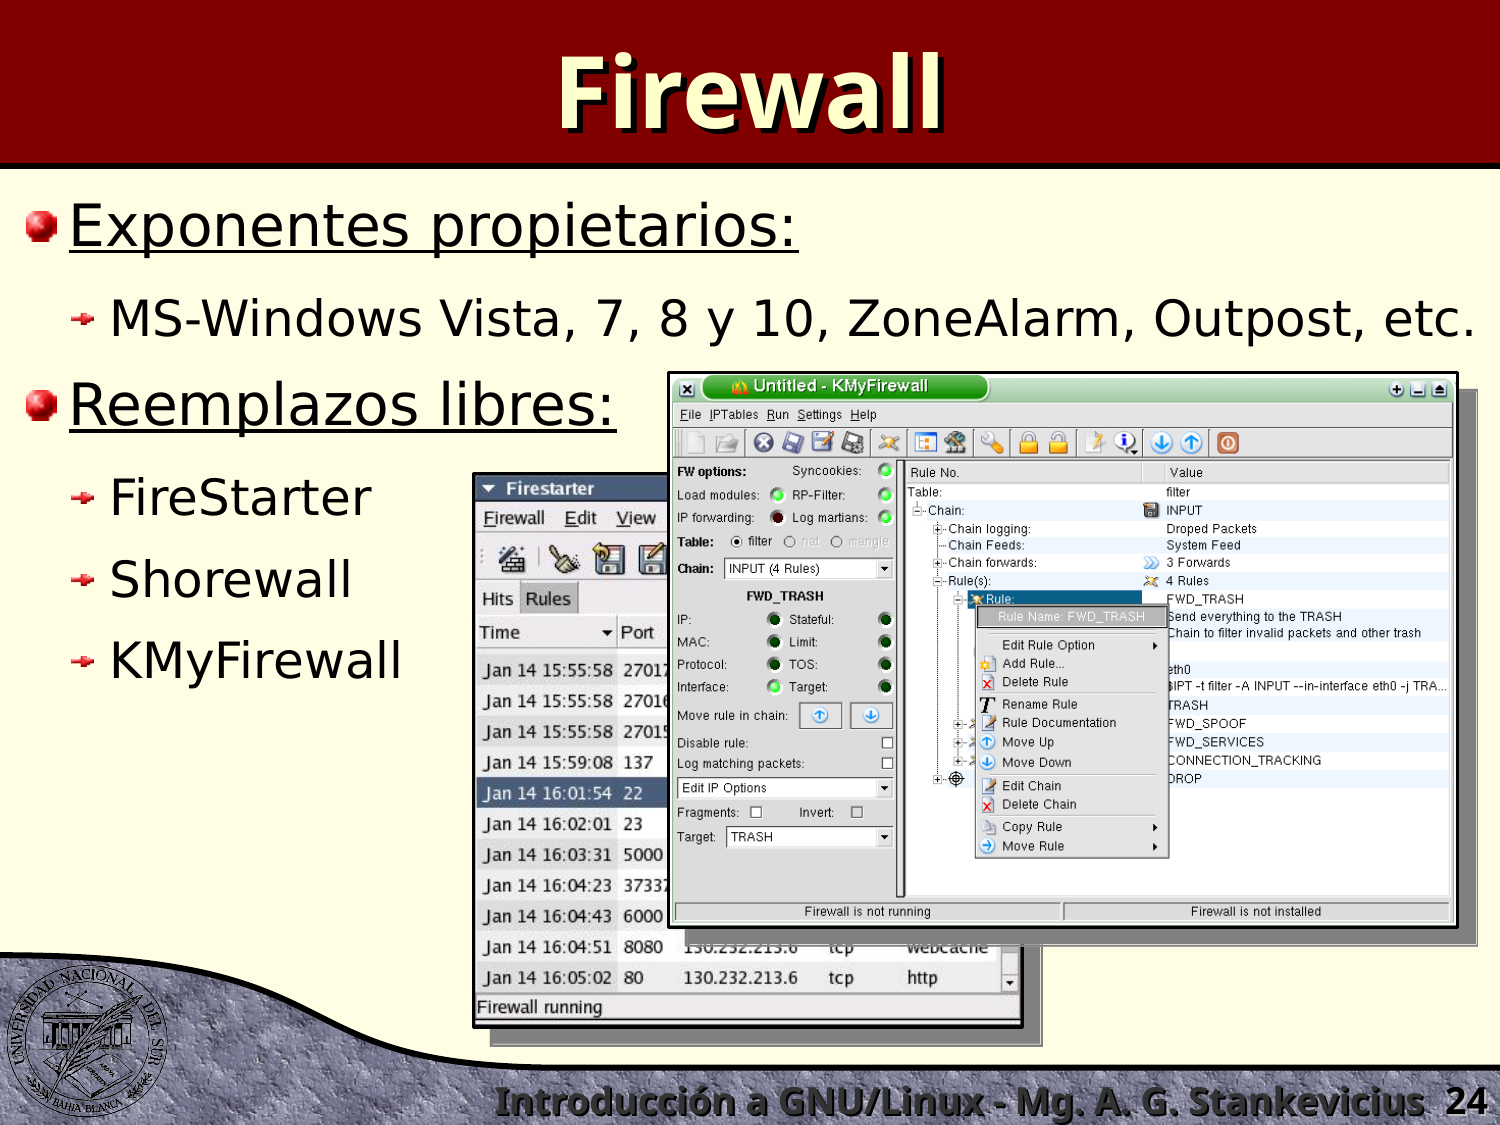

# Firewall
Exponentes propietarios:
MS-Windows Vista, 7, 8 y 10, ZoneAlarm, Outpost, etc.
Reemplazos libres:
FireStarter
Shorewall
KMyFirewall
24